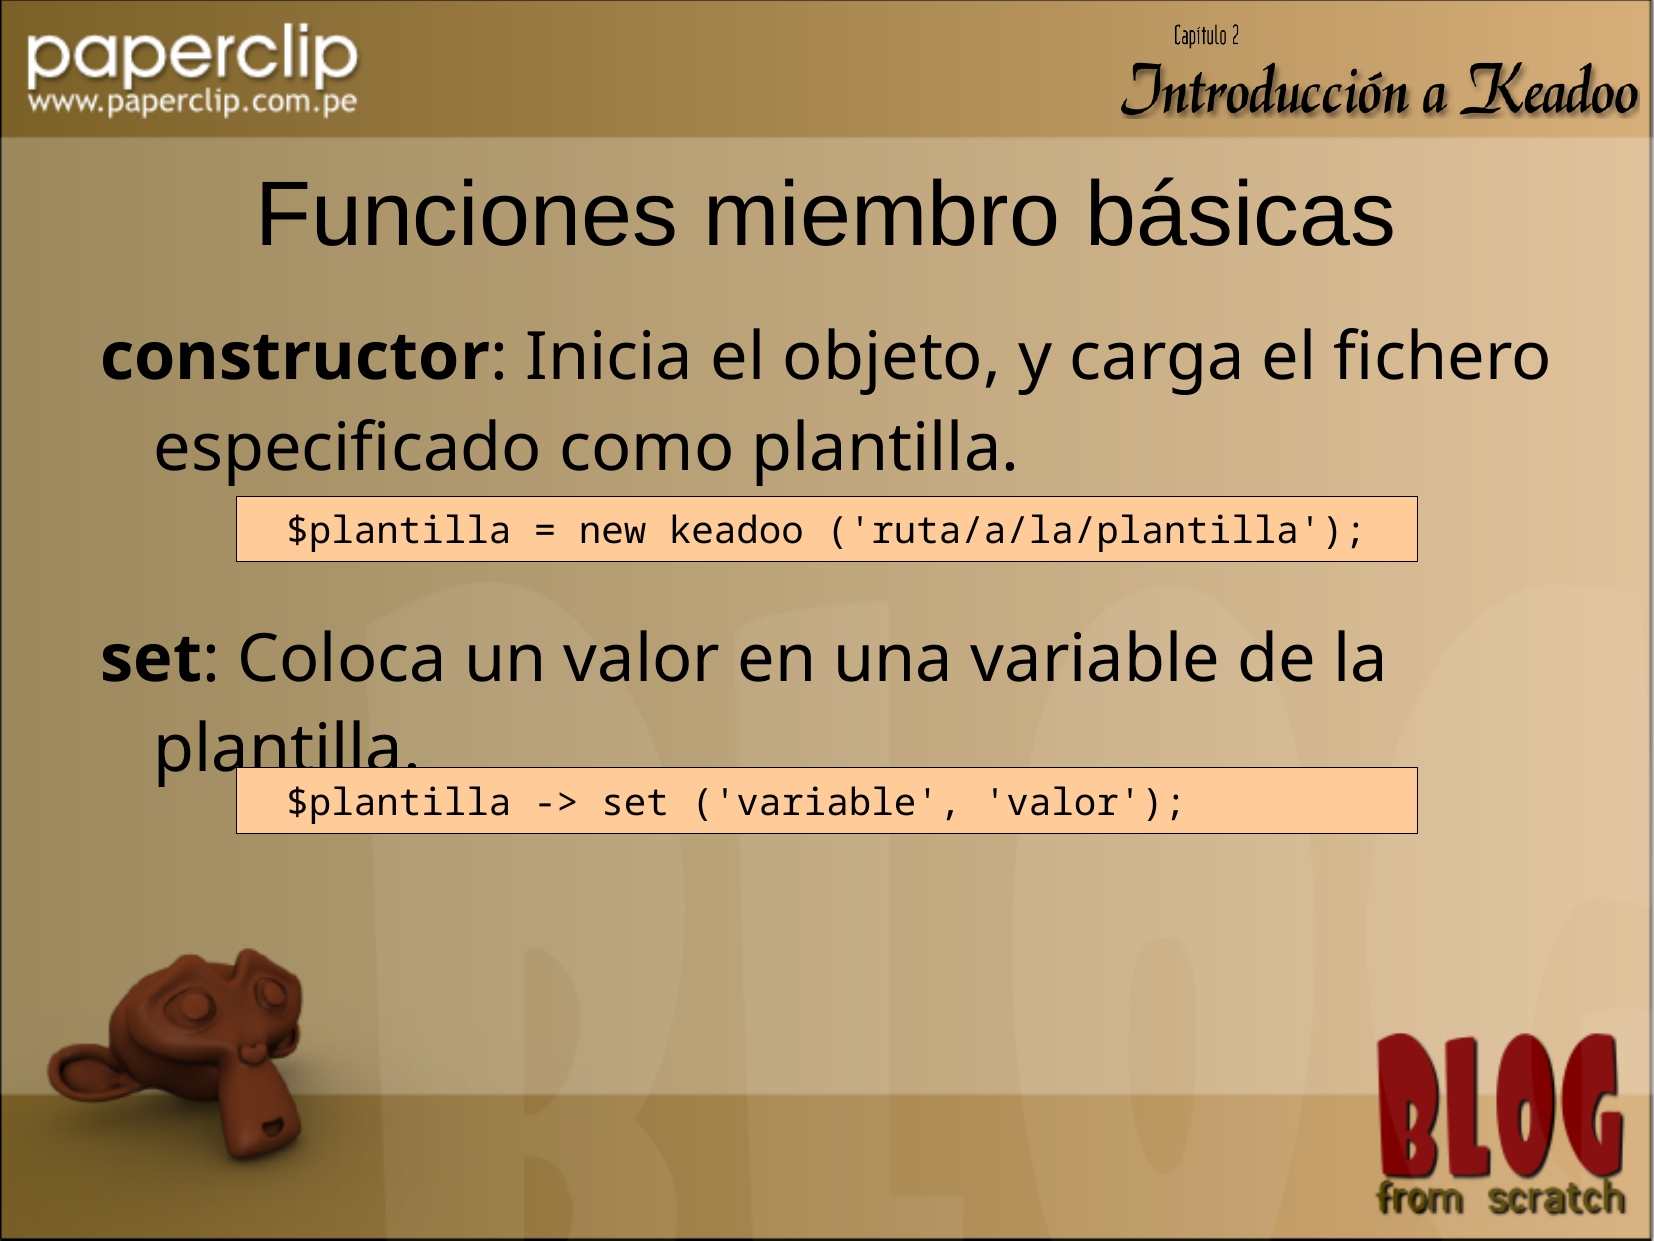

# Funciones miembro básicas
constructor: Inicia el objeto, y carga el fichero especificado como plantilla.
set: Coloca un valor en una variable de la plantilla.
$plantilla = new keadoo ('ruta/a/la/plantilla');
$plantilla -> set ('variable', 'valor');